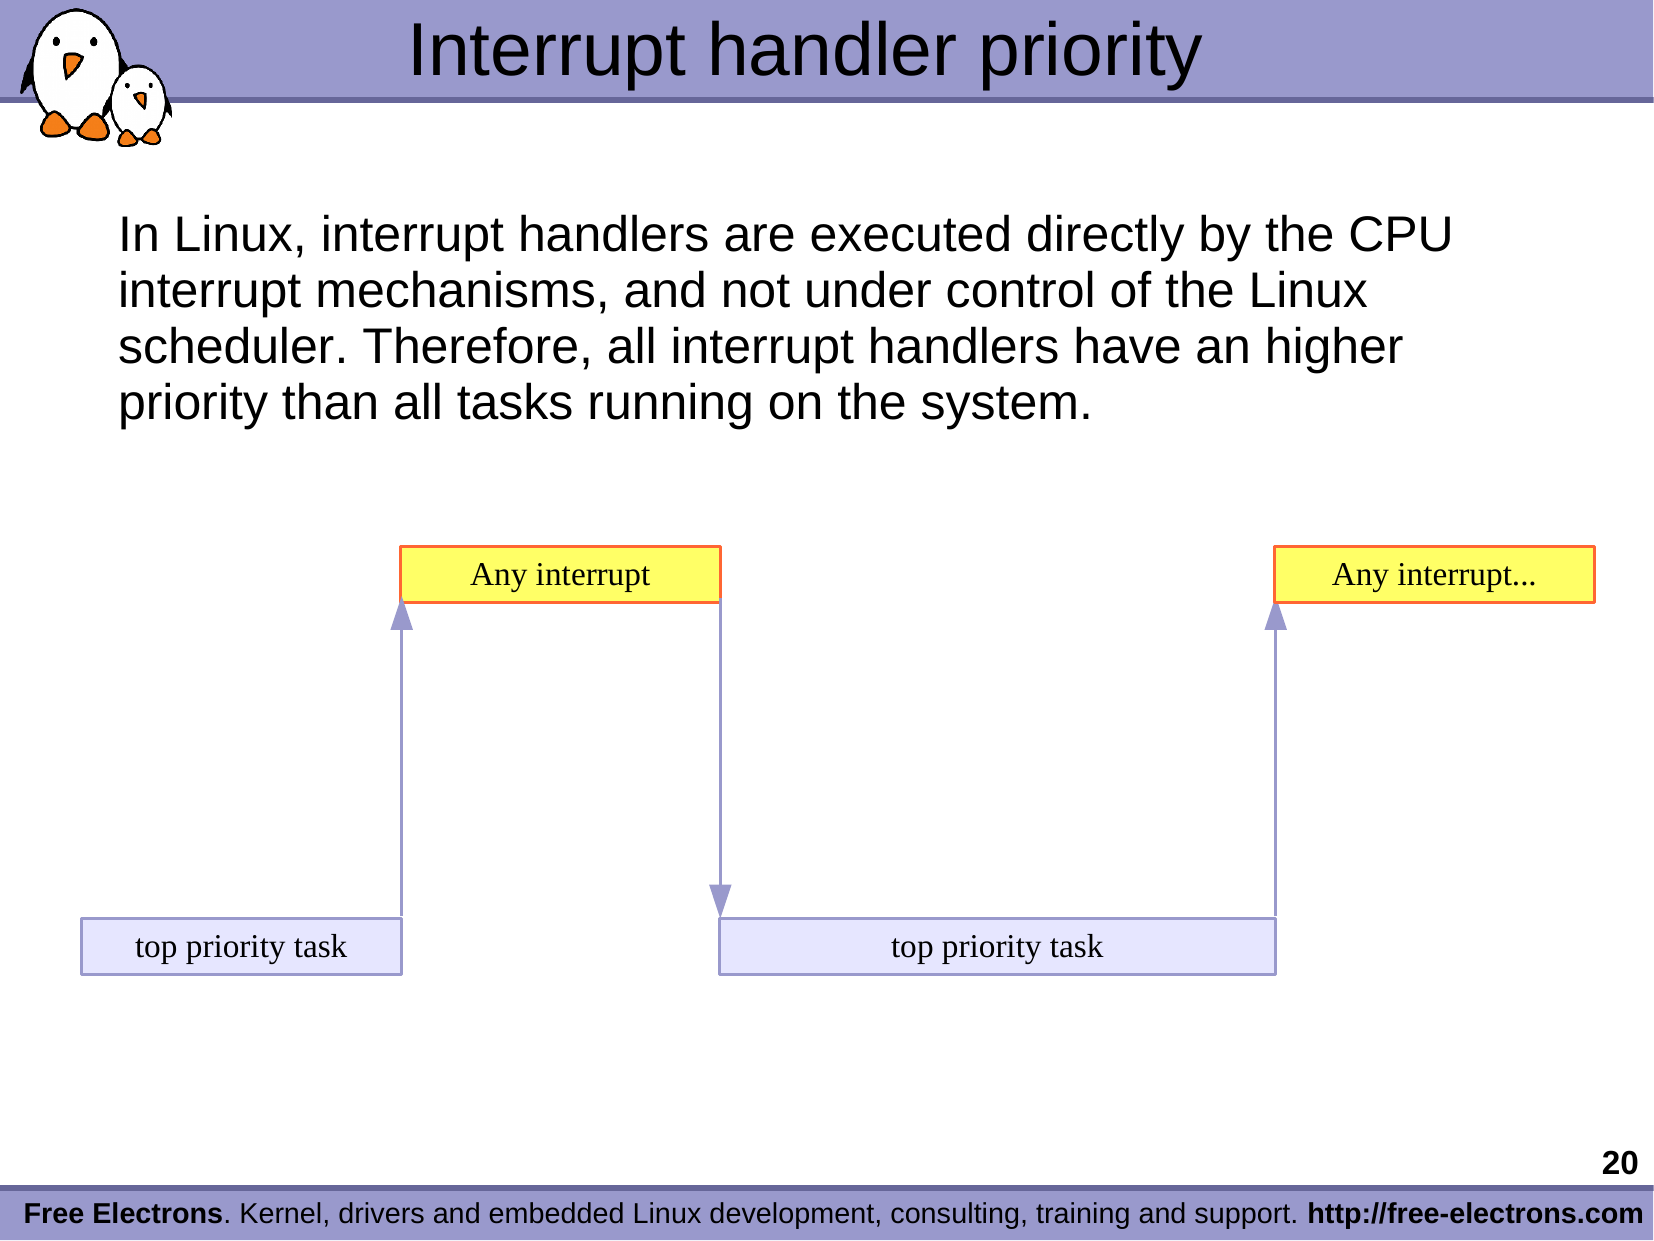

# Interrupt handler priority
In Linux, interrupt handlers are executed directly by the CPU interrupt mechanisms, and not under control of the Linux scheduler. Therefore, all interrupt handlers have an higher priority than all tasks running on the system.
Any interrupt
Any interrupt...
top priority task
top priority task